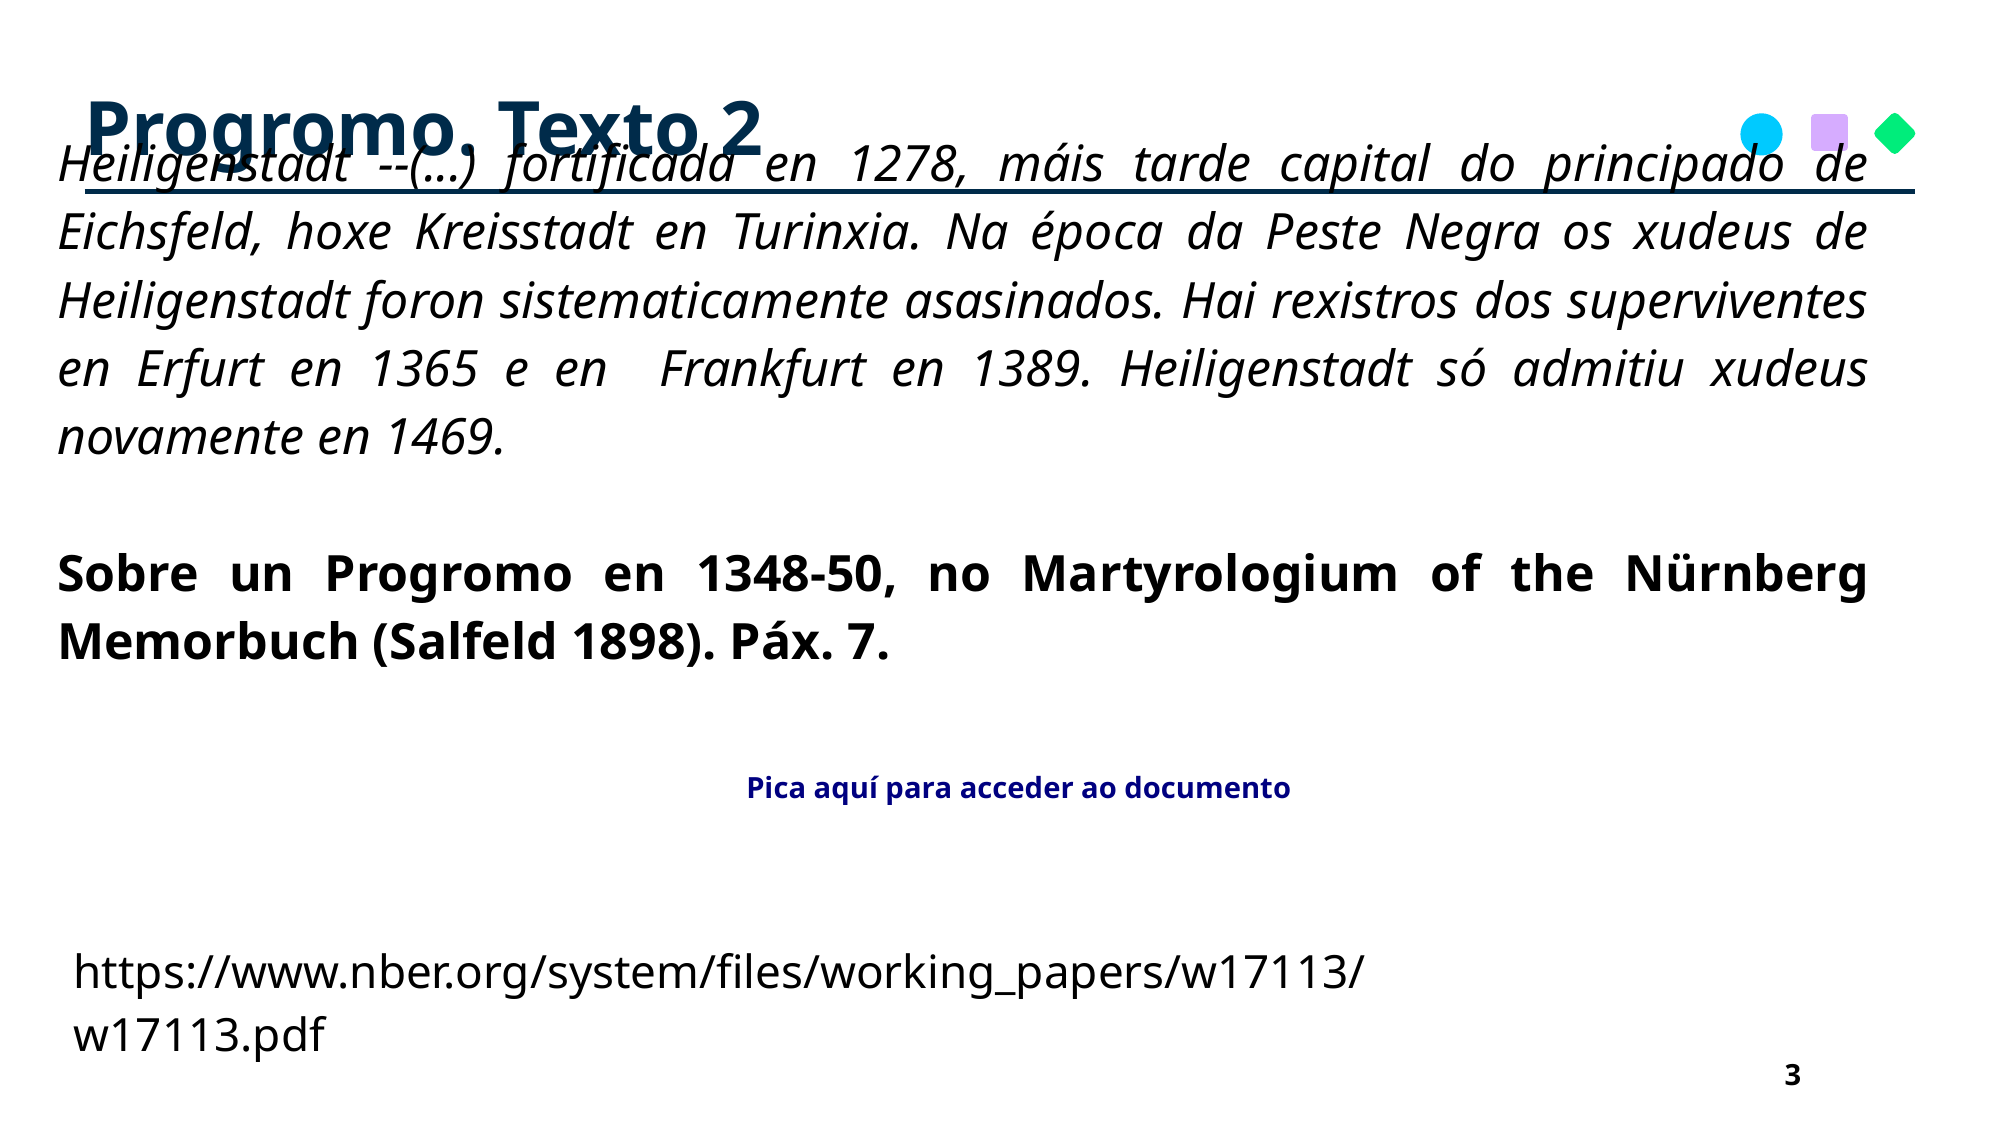

# Progromo. Texto 2
Heiligenstadt --(...) fortificada en 1278, máis tarde capital do principado de Eichsfeld, hoxe Kreisstadt en Turinxia. Na época da Peste Negra os xudeus de Heiligenstadt foron sistematicamente asasinados. Hai rexistros dos superviventes en Erfurt en 1365 e en Frankfurt en 1389. Heiligenstadt só admitiu xudeus novamente en 1469.
Sobre un Progromo en 1348-50, no Martyrologium of the Nürnberg Memorbuch (Salfeld 1898). Páx. 7.
Pica aquí para acceder ao documento
https://www.nber.org/system/files/working_papers/w17113/w17113.pdf